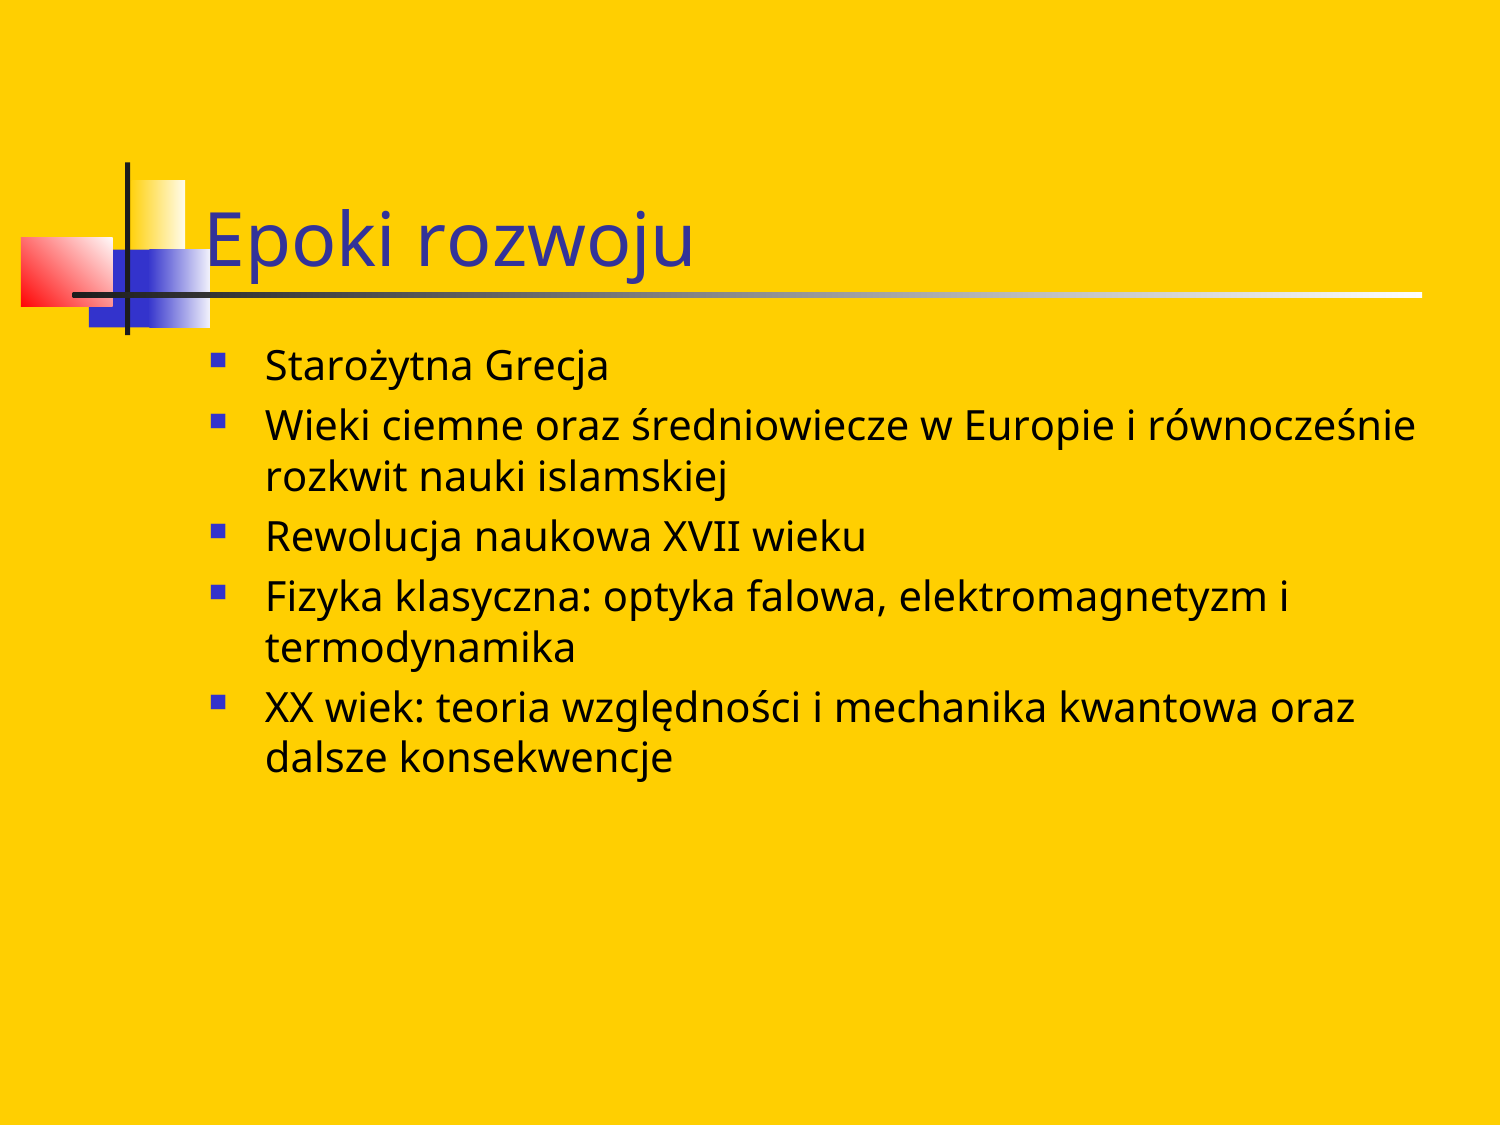

# Epoki rozwoju
Starożytna Grecja
Wieki ciemne oraz średniowiecze w Europie i równocześnie rozkwit nauki islamskiej
Rewolucja naukowa XVII wieku
Fizyka klasyczna: optyka falowa, elektromagnetyzm i termodynamika
XX wiek: teoria względności i mechanika kwantowa oraz dalsze konsekwencje